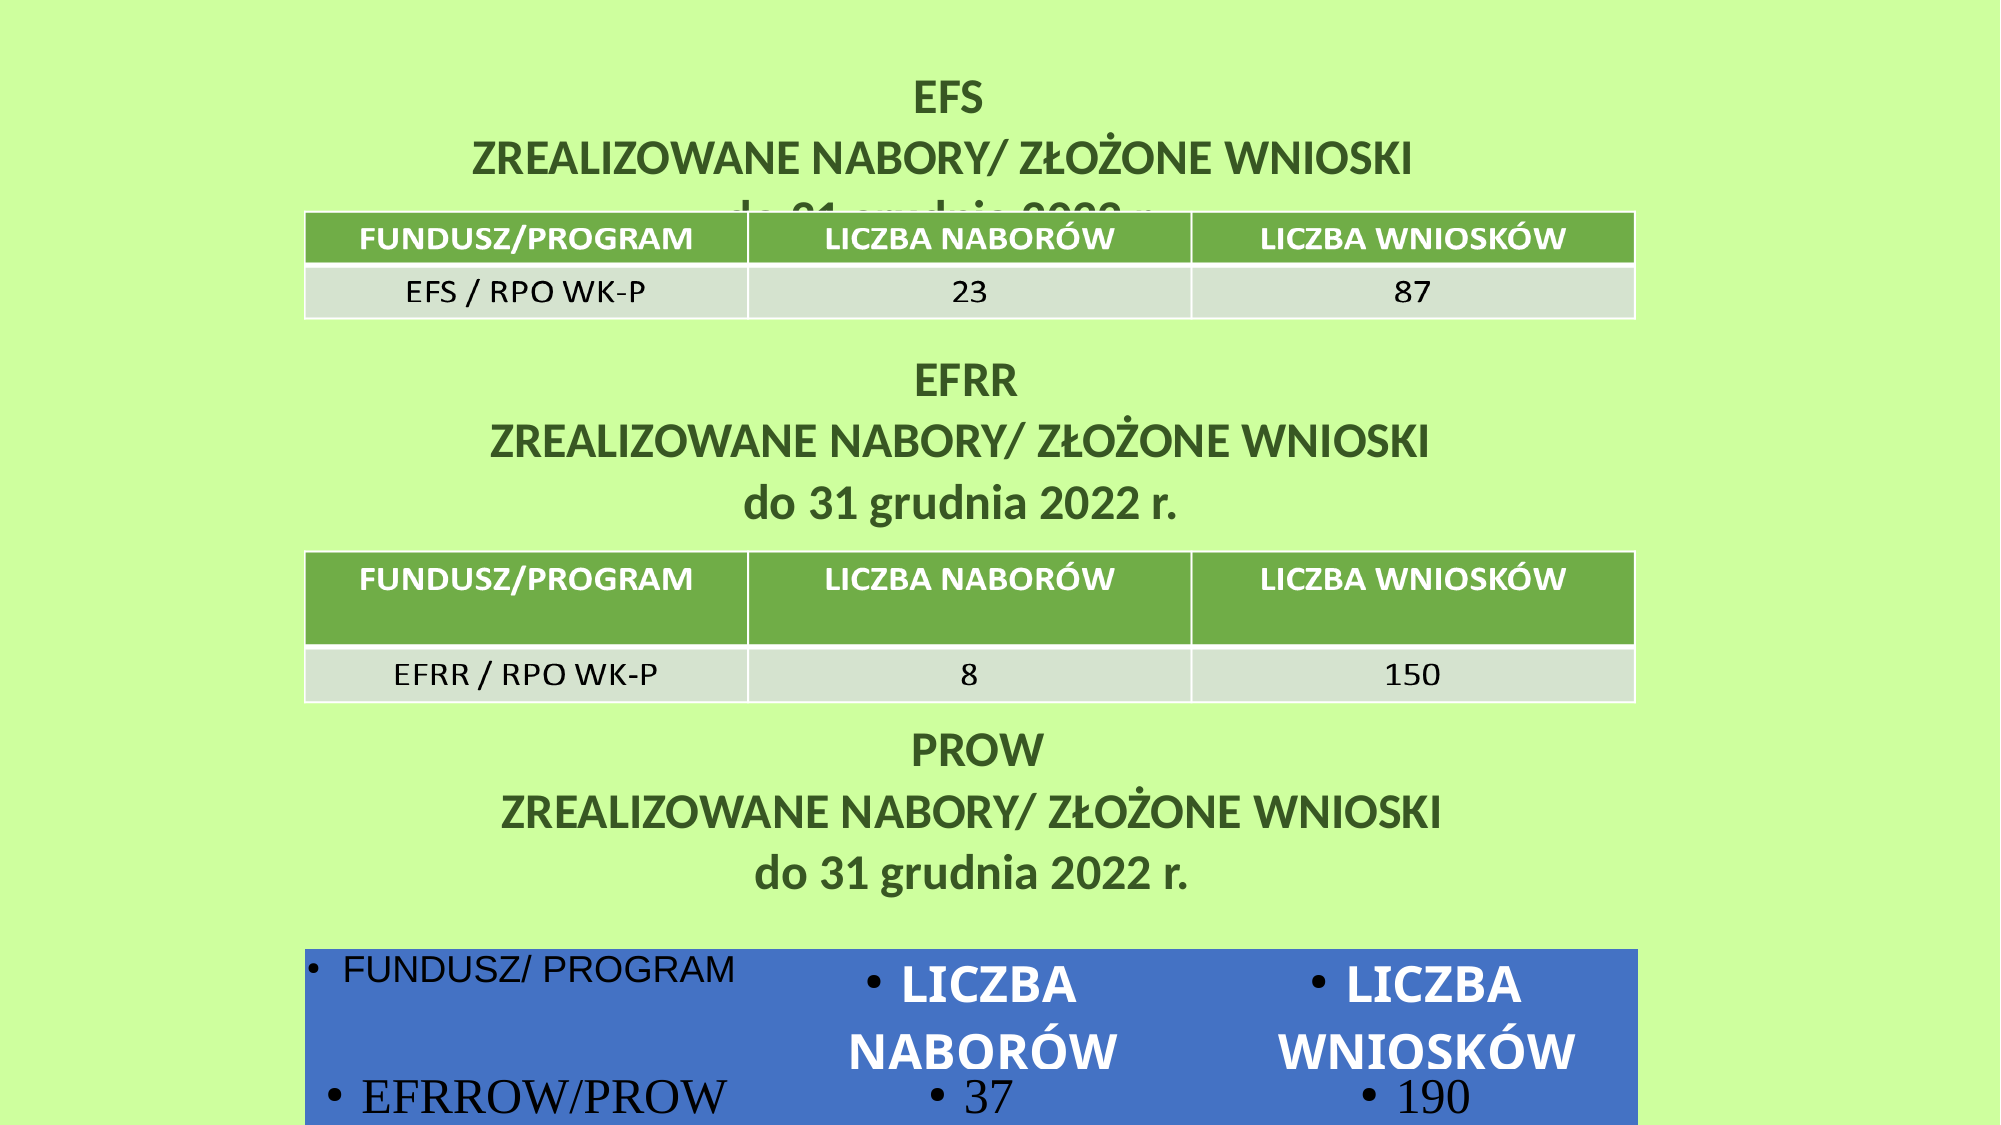

# EFS ZREALIZOWANE NABORY/ ZŁOŻONE WNIOSKI do 31 grudnia 2022 r.
EFRR
ZREALIZOWANE NABORY/ ZŁOŻONE WNIOSKI
do 31 grudnia 2022 r.
PROW
ZREALIZOWANE NABORY/ ZŁOŻONE WNIOSKI
do 31 grudnia 2022 r.
| FUNDUSZ/ PROGRAM | LICZBA NABORÓW | LICZBA WNIOSKÓW |
| --- | --- | --- |
| EFRROW/PROW | 37 | 190 |